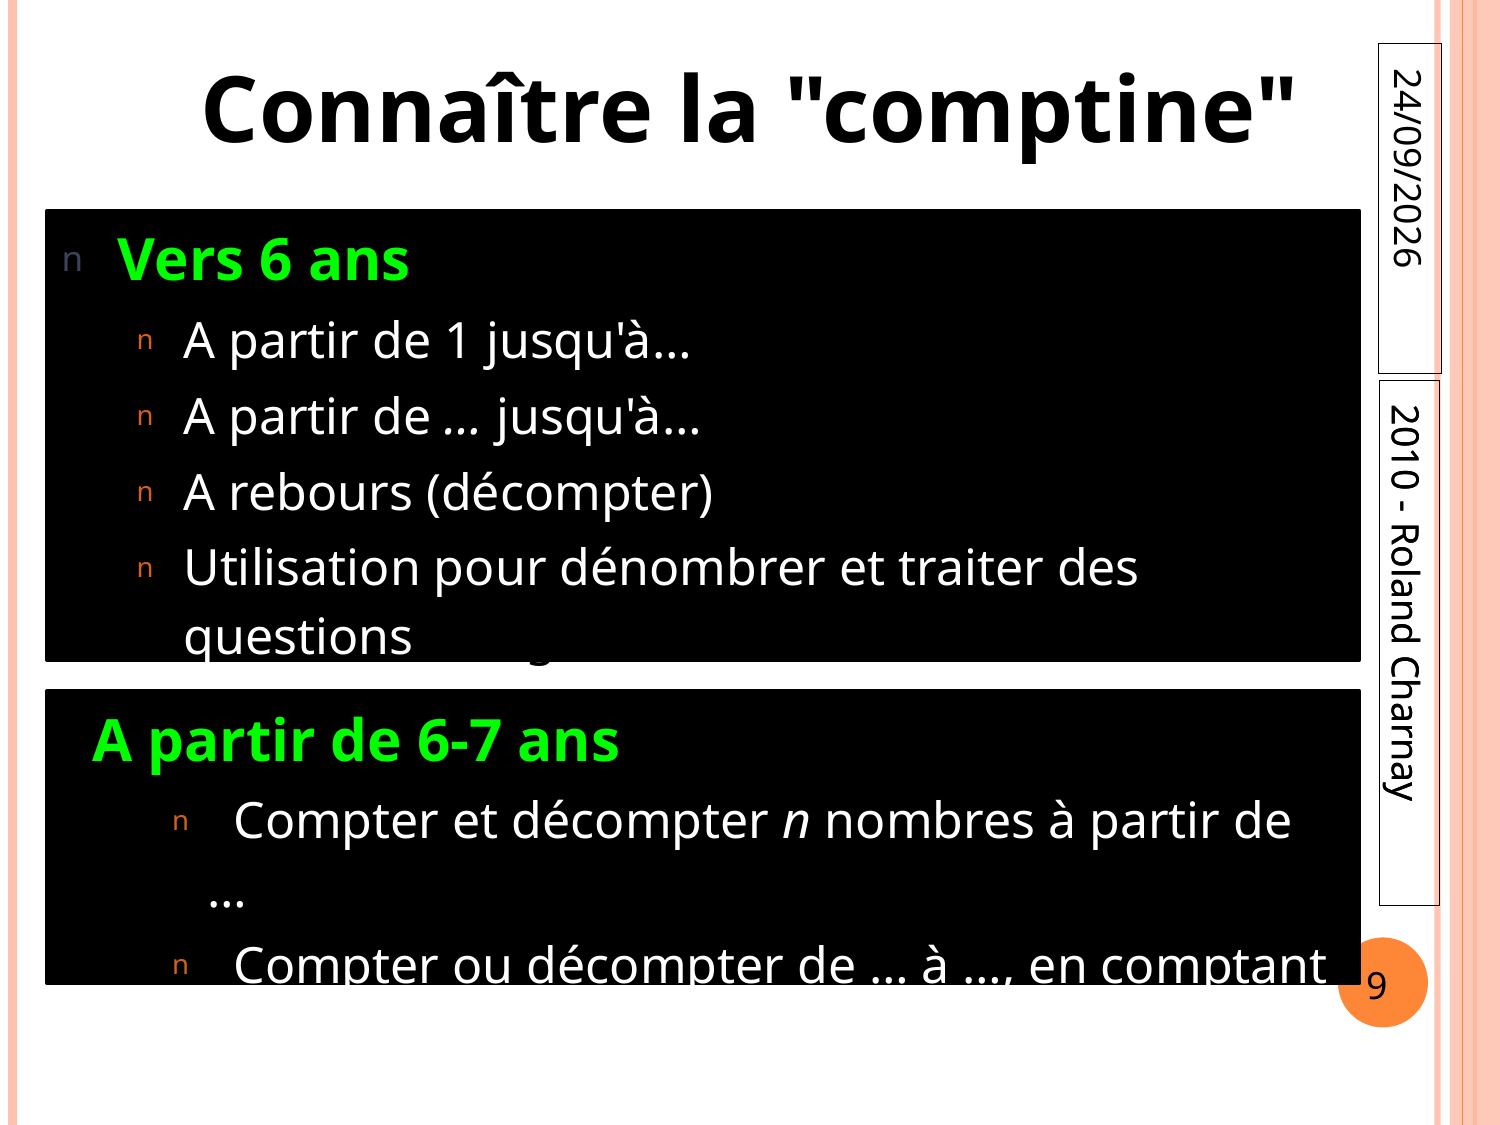

Connaître la "comptine"
Vers 6 ans
A partir de 1 jusqu'à…
A partir de … jusqu'à…
A rebours (décompter)
Utilisation pour dénombrer et traiter des questions d'augmentation et de diminution
<footer>2010 - Roland Charnay
 A partir de 6-7 ans
 Compter et décompter n nombres à partir de …
 Compter ou décompter de … à …, en comptant les nombres énumérés